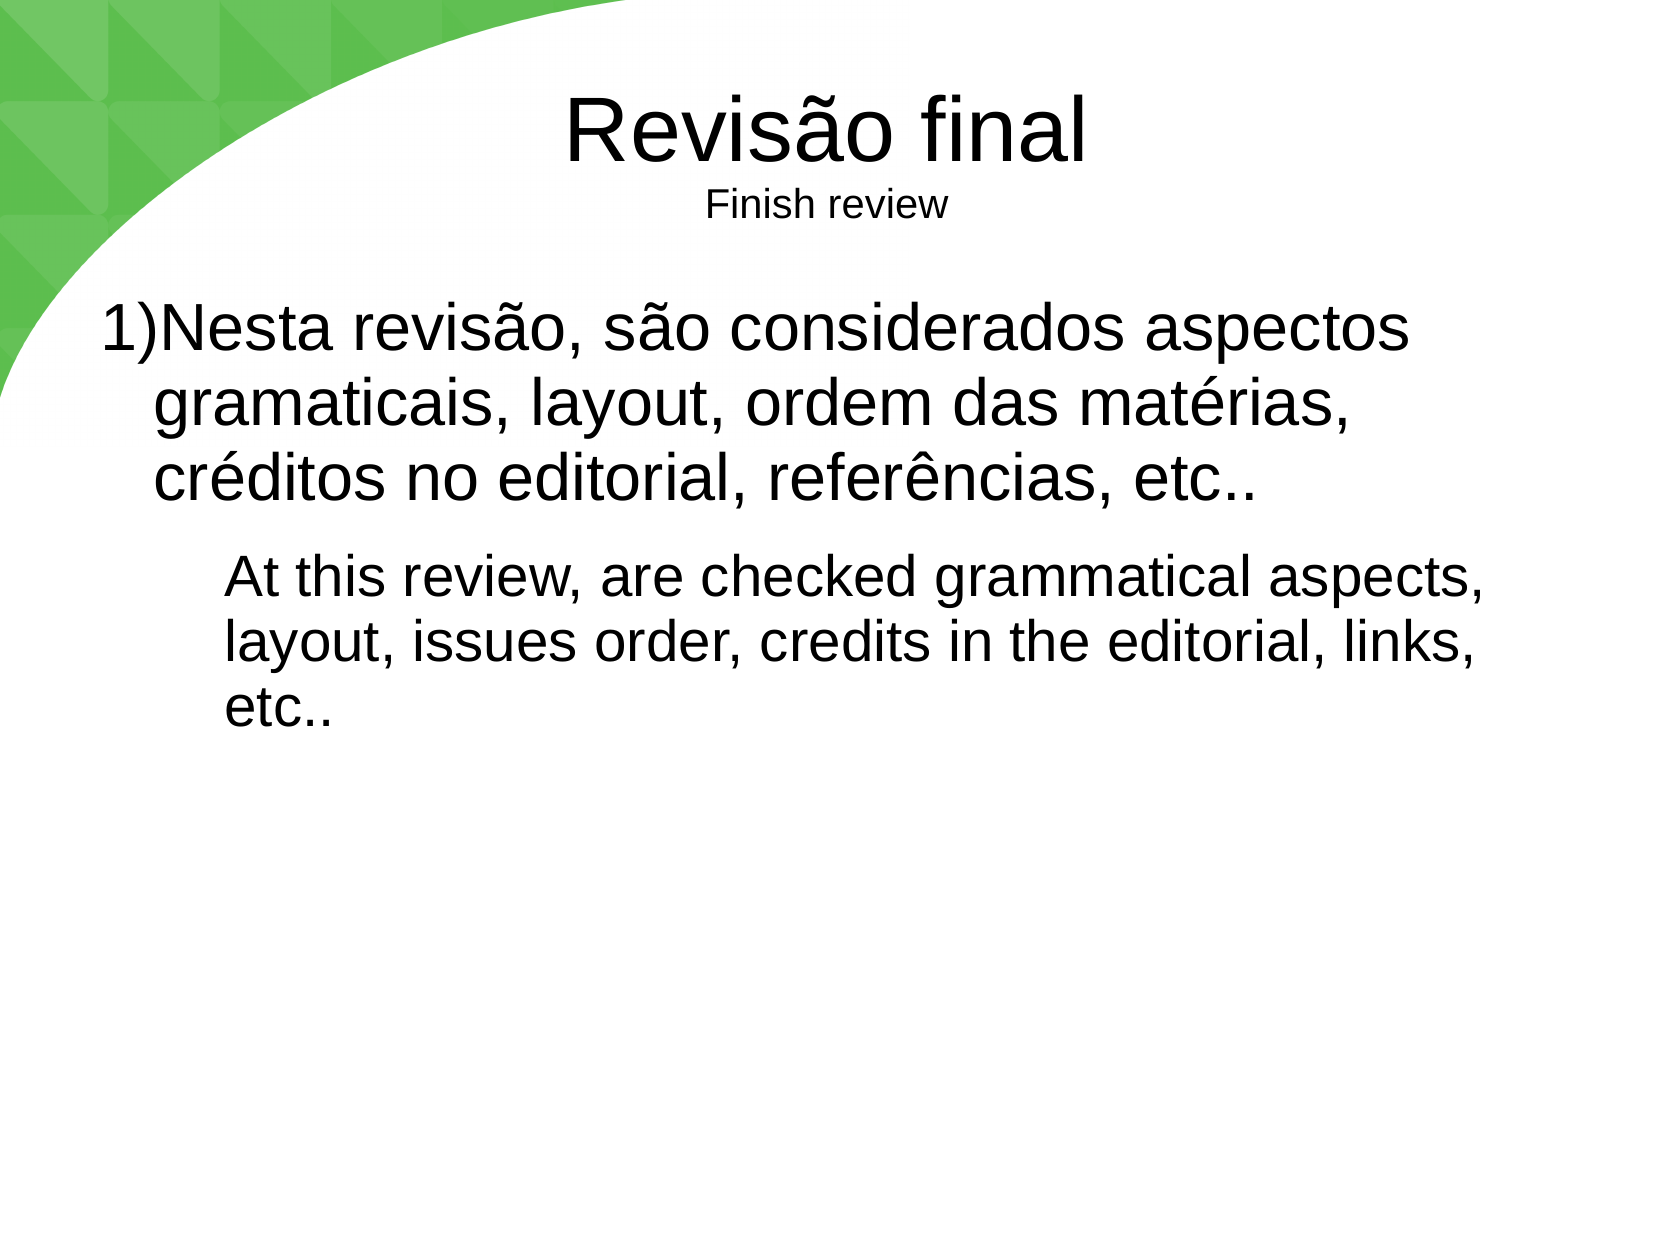

# Revisão final Finish review
Nesta revisão, são considerados aspectos gramaticais, layout, ordem das matérias, créditos no editorial, referências, etc..
At this review, are checked grammatical aspects, layout, issues order, credits in the editorial, links, etc..